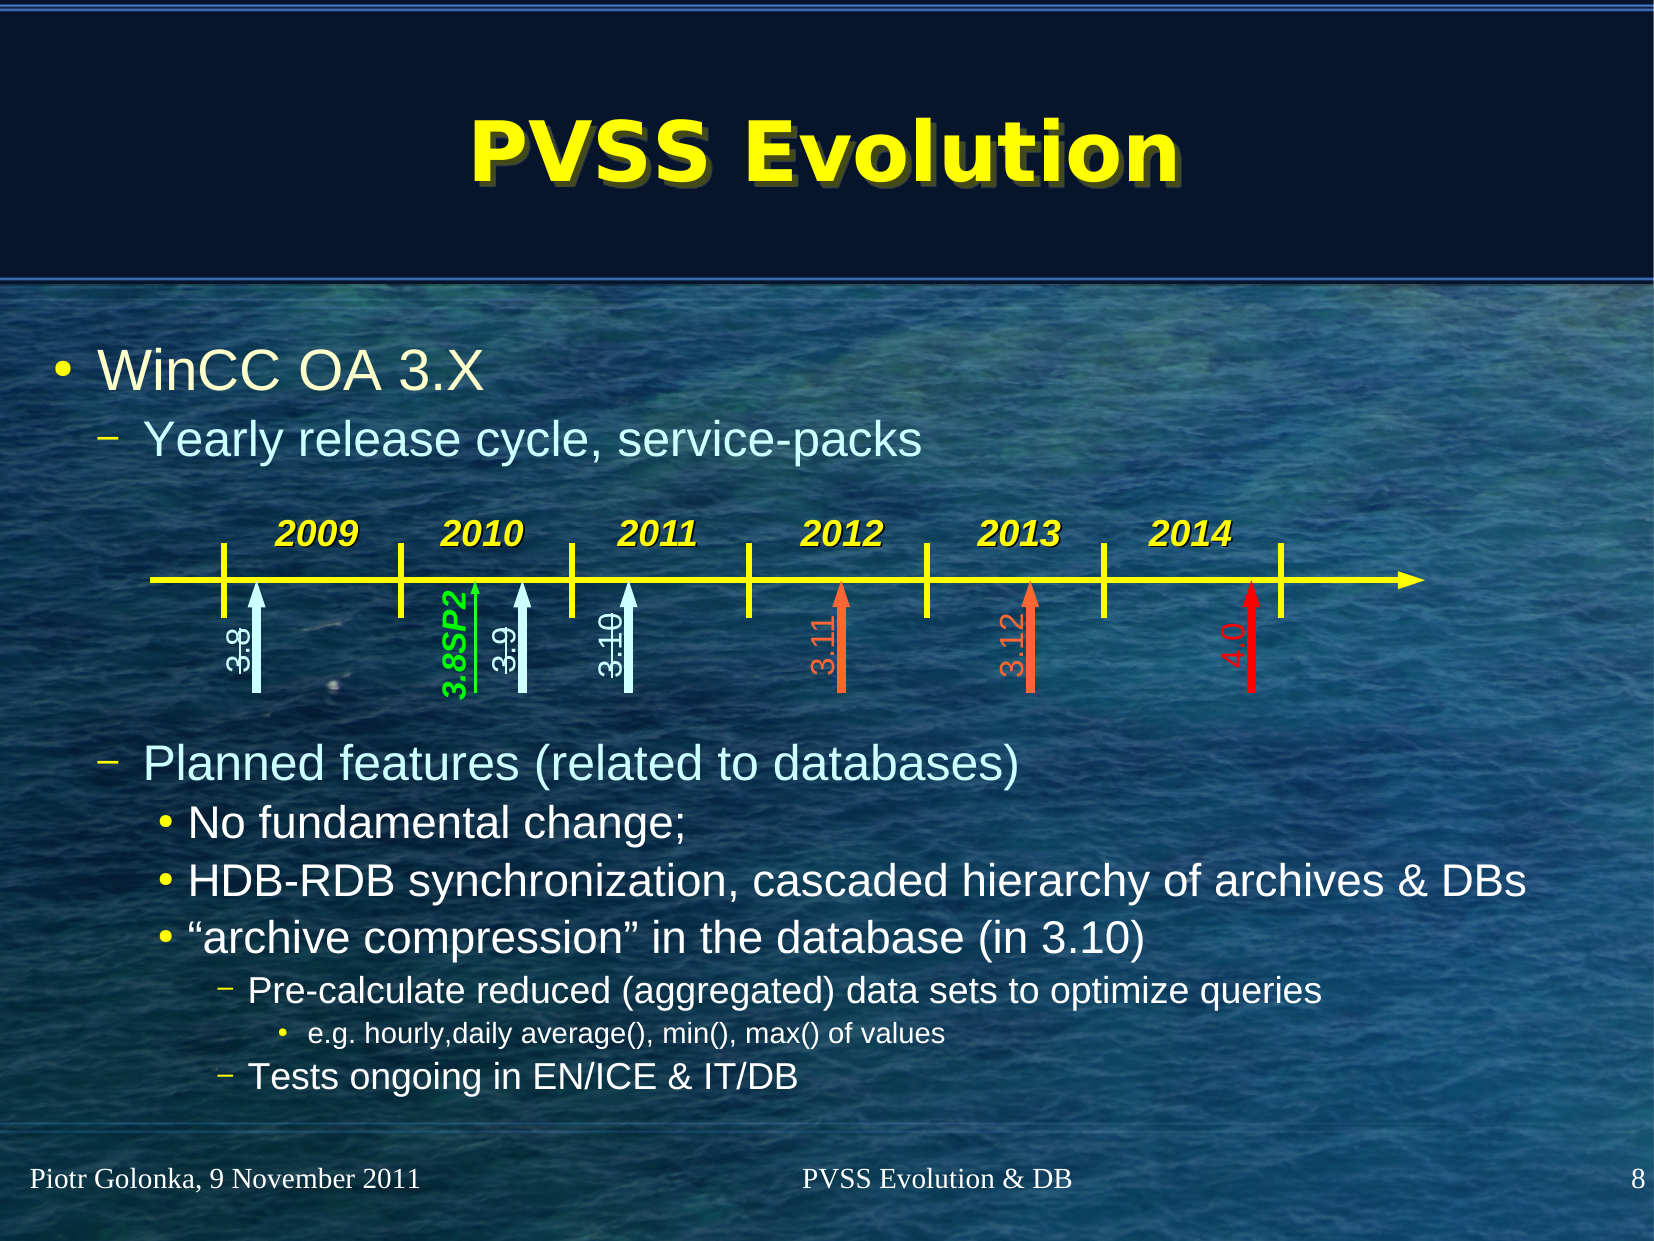

# PVSS Evolution
WinCC OA 3.X
Yearly release cycle, service-packs
Planned features (related to databases)
No fundamental change;
HDB-RDB synchronization, cascaded hierarchy of archives & DBs
“archive compression” in the database (in 3.10)
Pre-calculate reduced (aggregated) data sets to optimize queries
e.g. hourly,daily average(), min(), max() of values
Tests ongoing in EN/ICE & IT/DB
2009
2010
2011
2012
2013
2013
2014
3.12
4.0
3.10
3.11
3.8SP2
3.9
3.8
Piotr Golonka, 9 November 2011
PVSS Evolution & DB
8